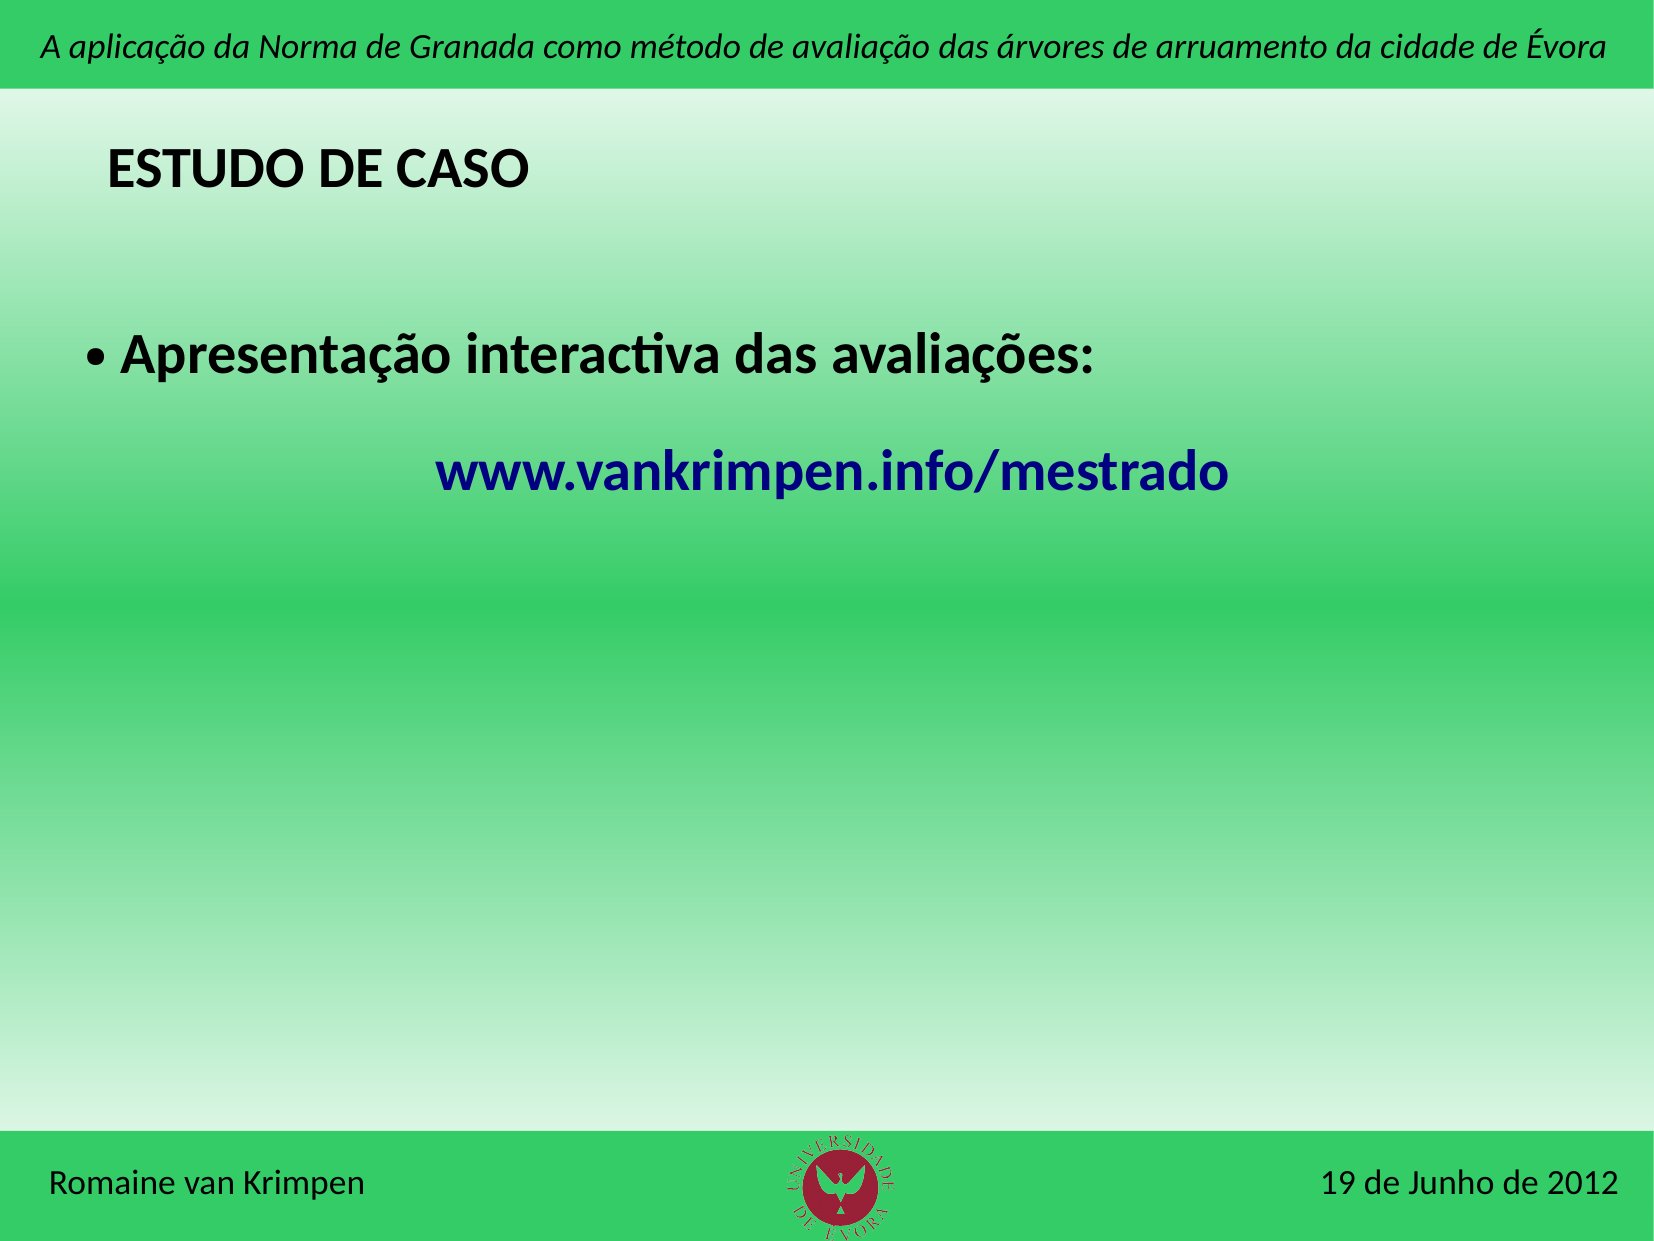

ESTUDO DE CASO
 Apresentação interactiva das avaliações:
www.vankrimpen.info/mestrado